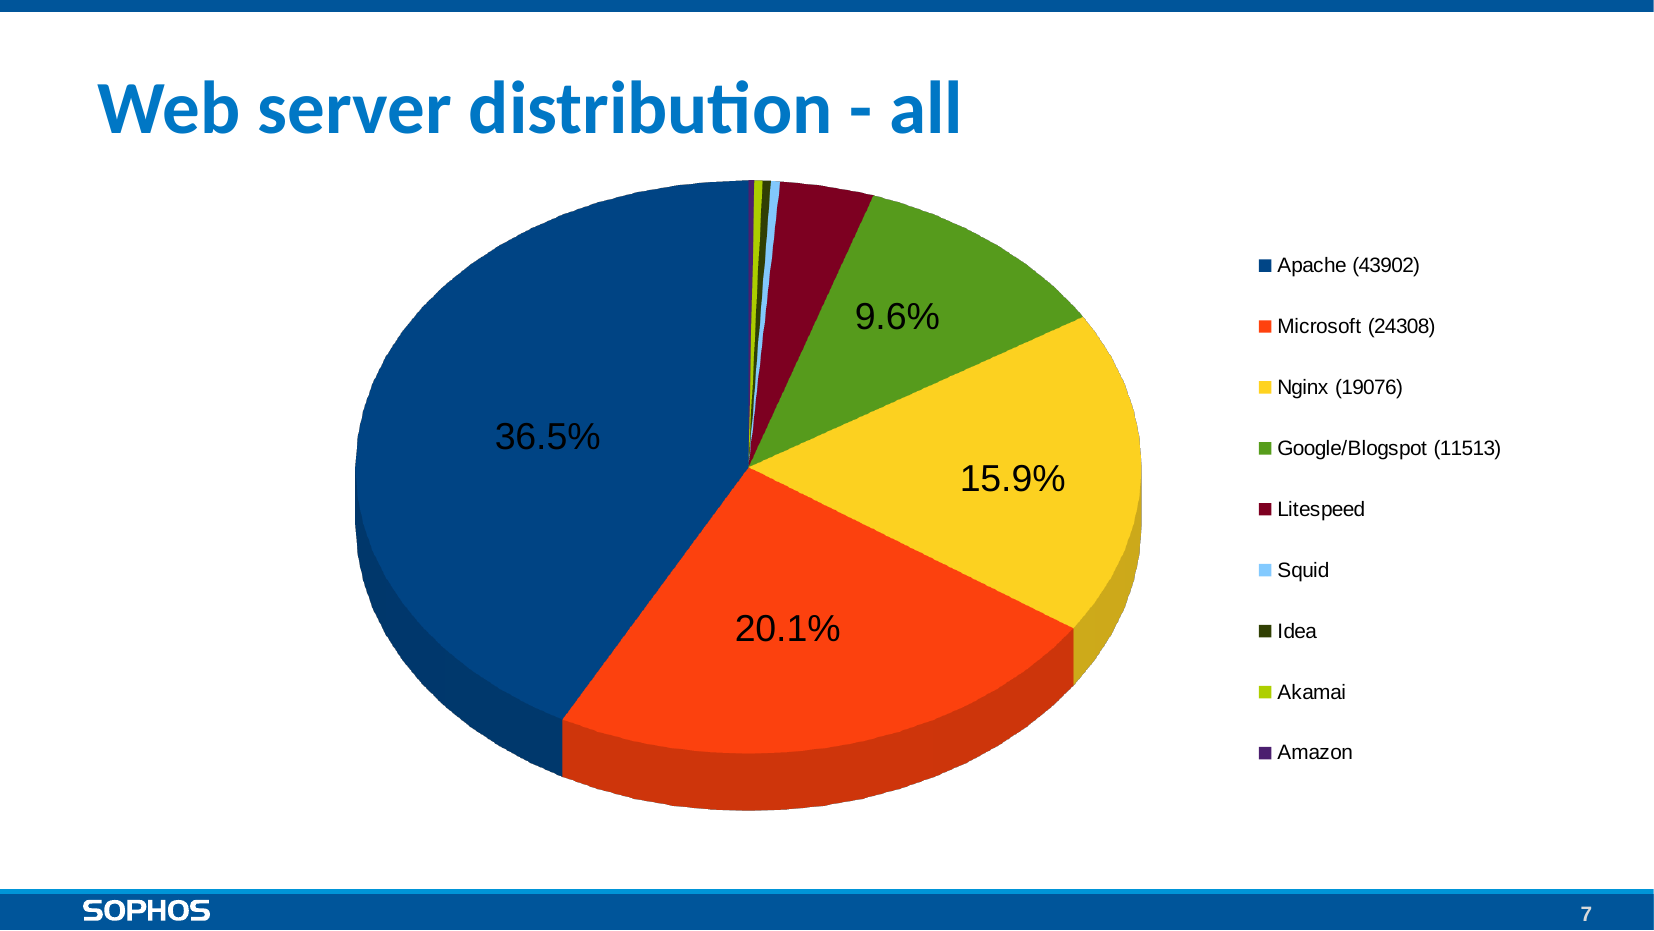

# Web server distribution - all
[unsupported chart]
9.6%
36.5%
15.9%
20.1%